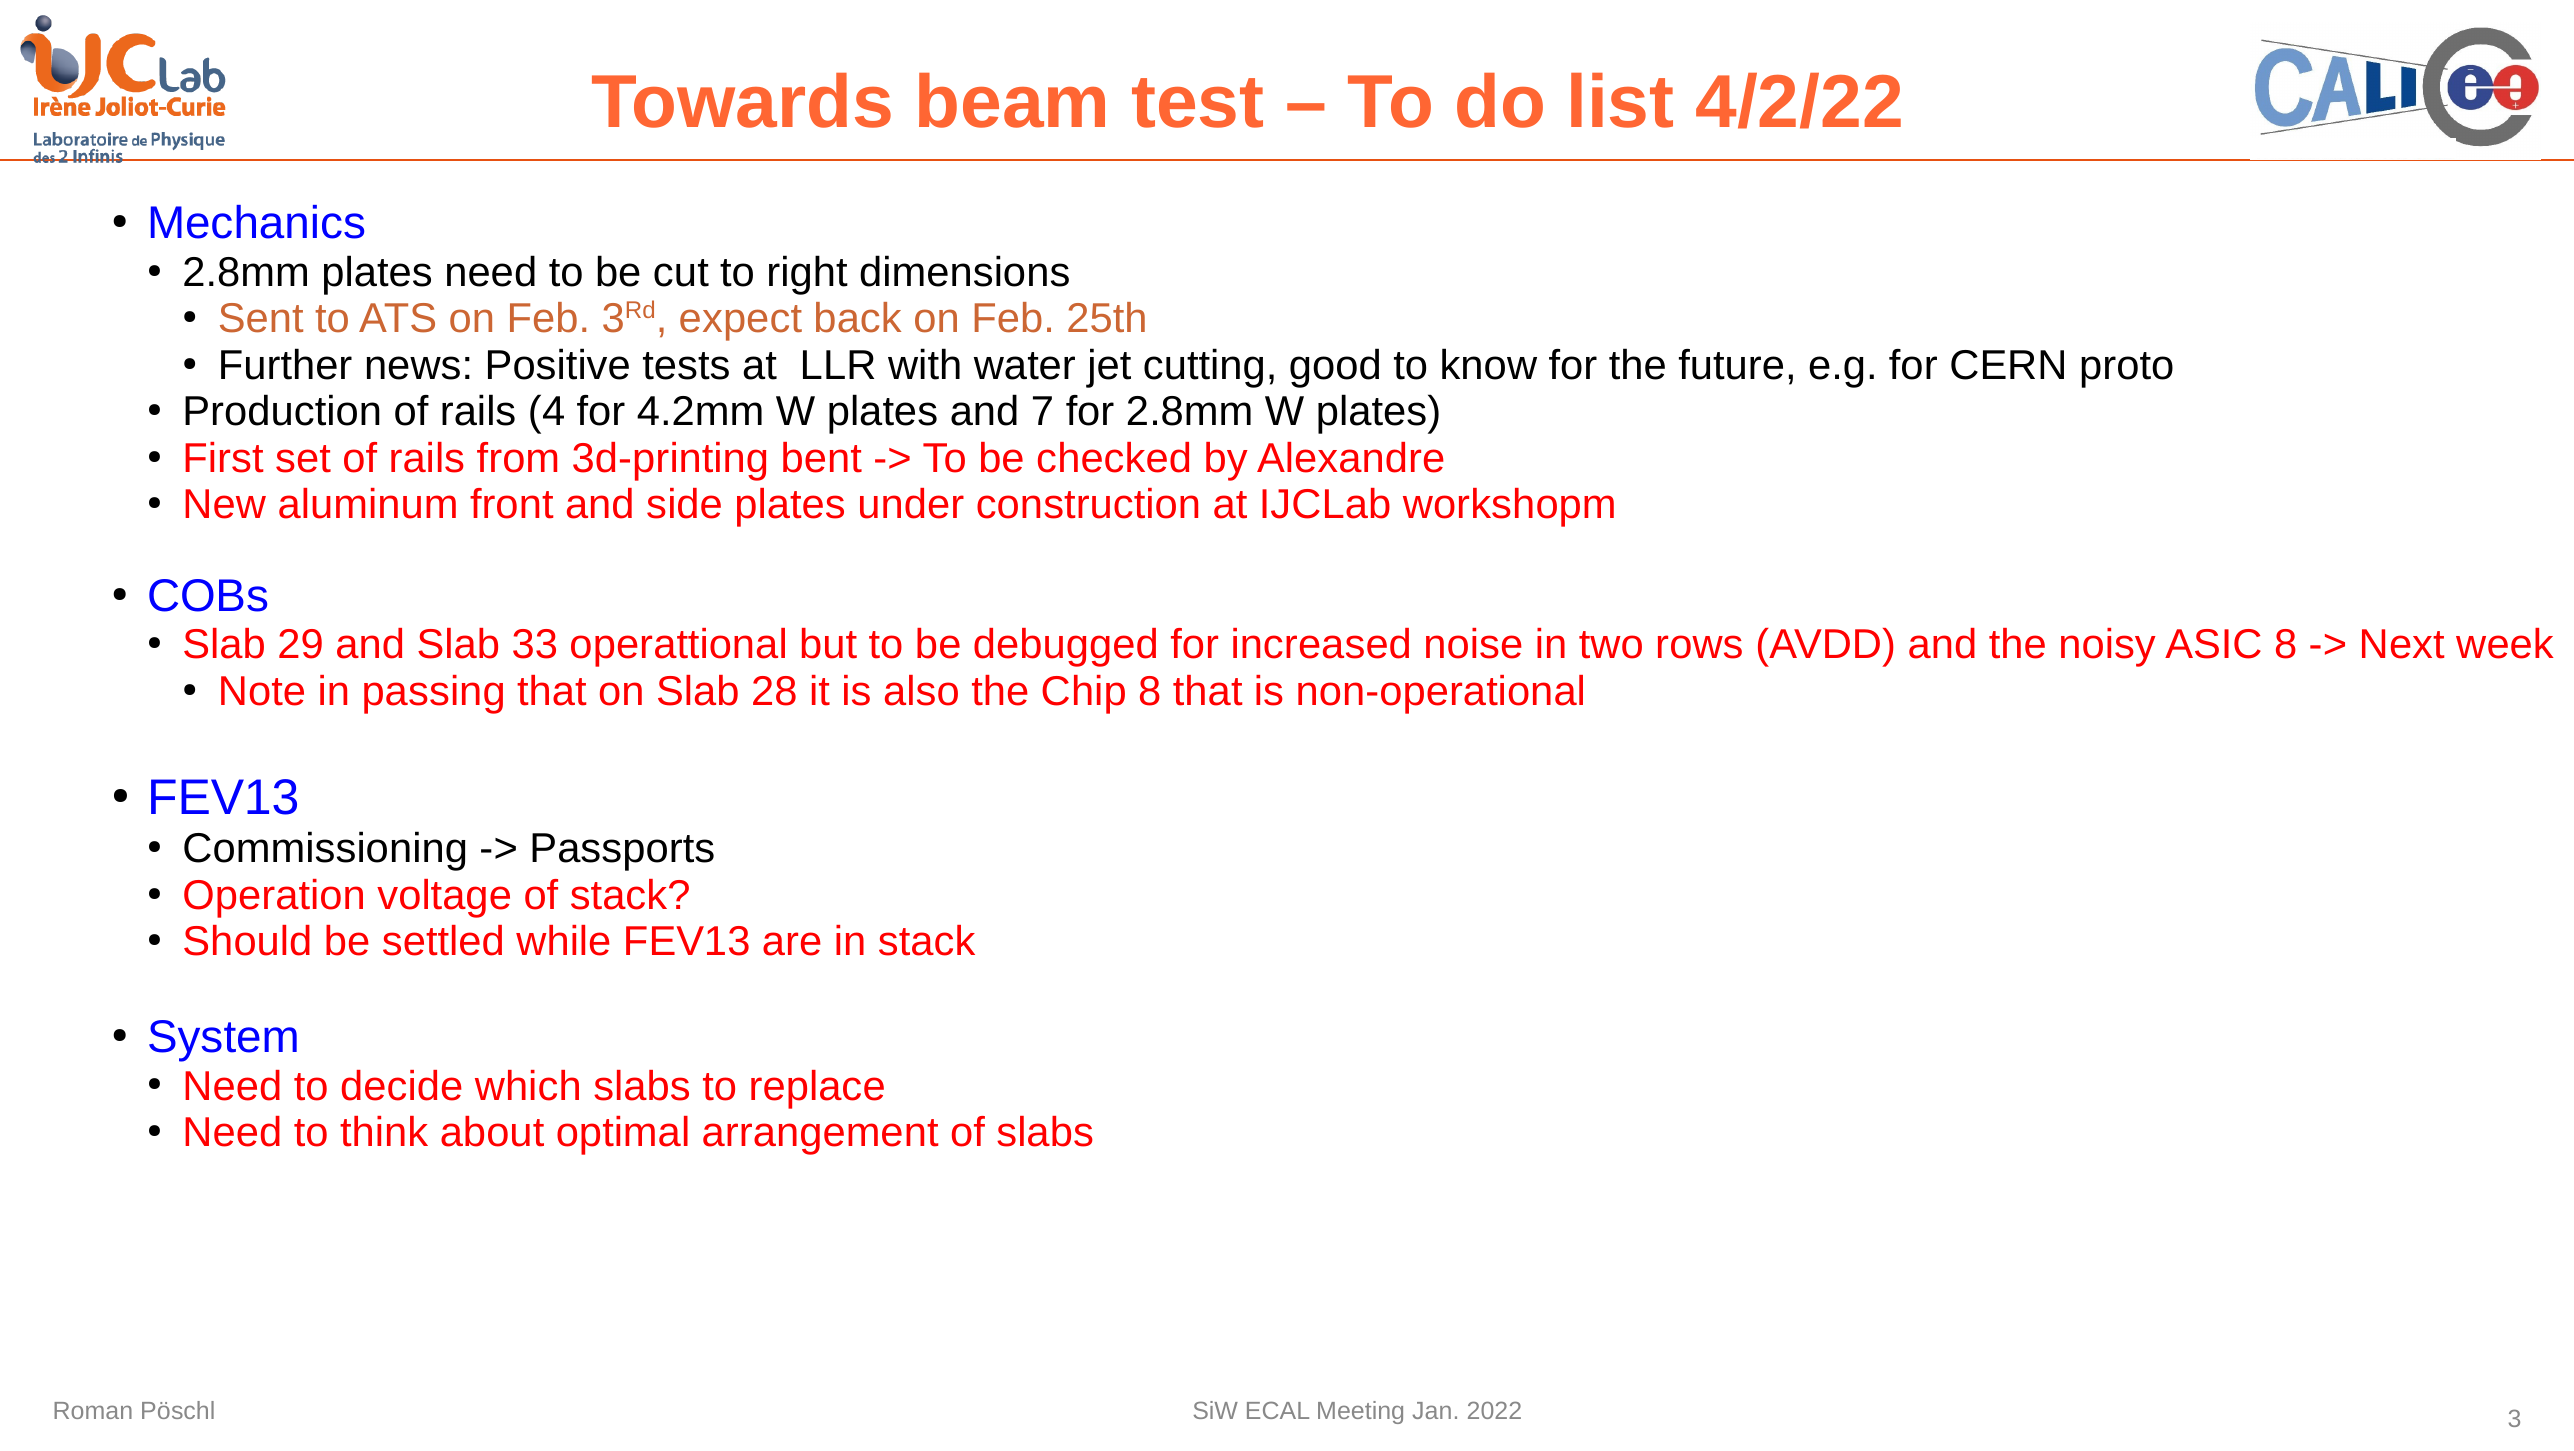

# Towards beam test – To do list 4/2/22
Mechanics
2.8mm plates need to be cut to right dimensions
Sent to ATS on Feb. 3Rd, expect back on Feb. 25th
Further news: Positive tests at LLR with water jet cutting, good to know for the future, e.g. for CERN proto
Production of rails (4 for 4.2mm W plates and 7 for 2.8mm W plates)
First set of rails from 3d-printing bent -> To be checked by Alexandre
New aluminum front and side plates under construction at IJCLab workshopm
COBs
Slab 29 and Slab 33 operattional but to be debugged for increased noise in two rows (AVDD) and the noisy ASIC 8 -> Next week
Note in passing that on Slab 28 it is also the Chip 8 that is non-operational
FEV13
Commissioning -> Passports
Operation voltage of stack?
Should be settled while FEV13 are in stack
System
Need to decide which slabs to replace
Need to think about optimal arrangement of slabs